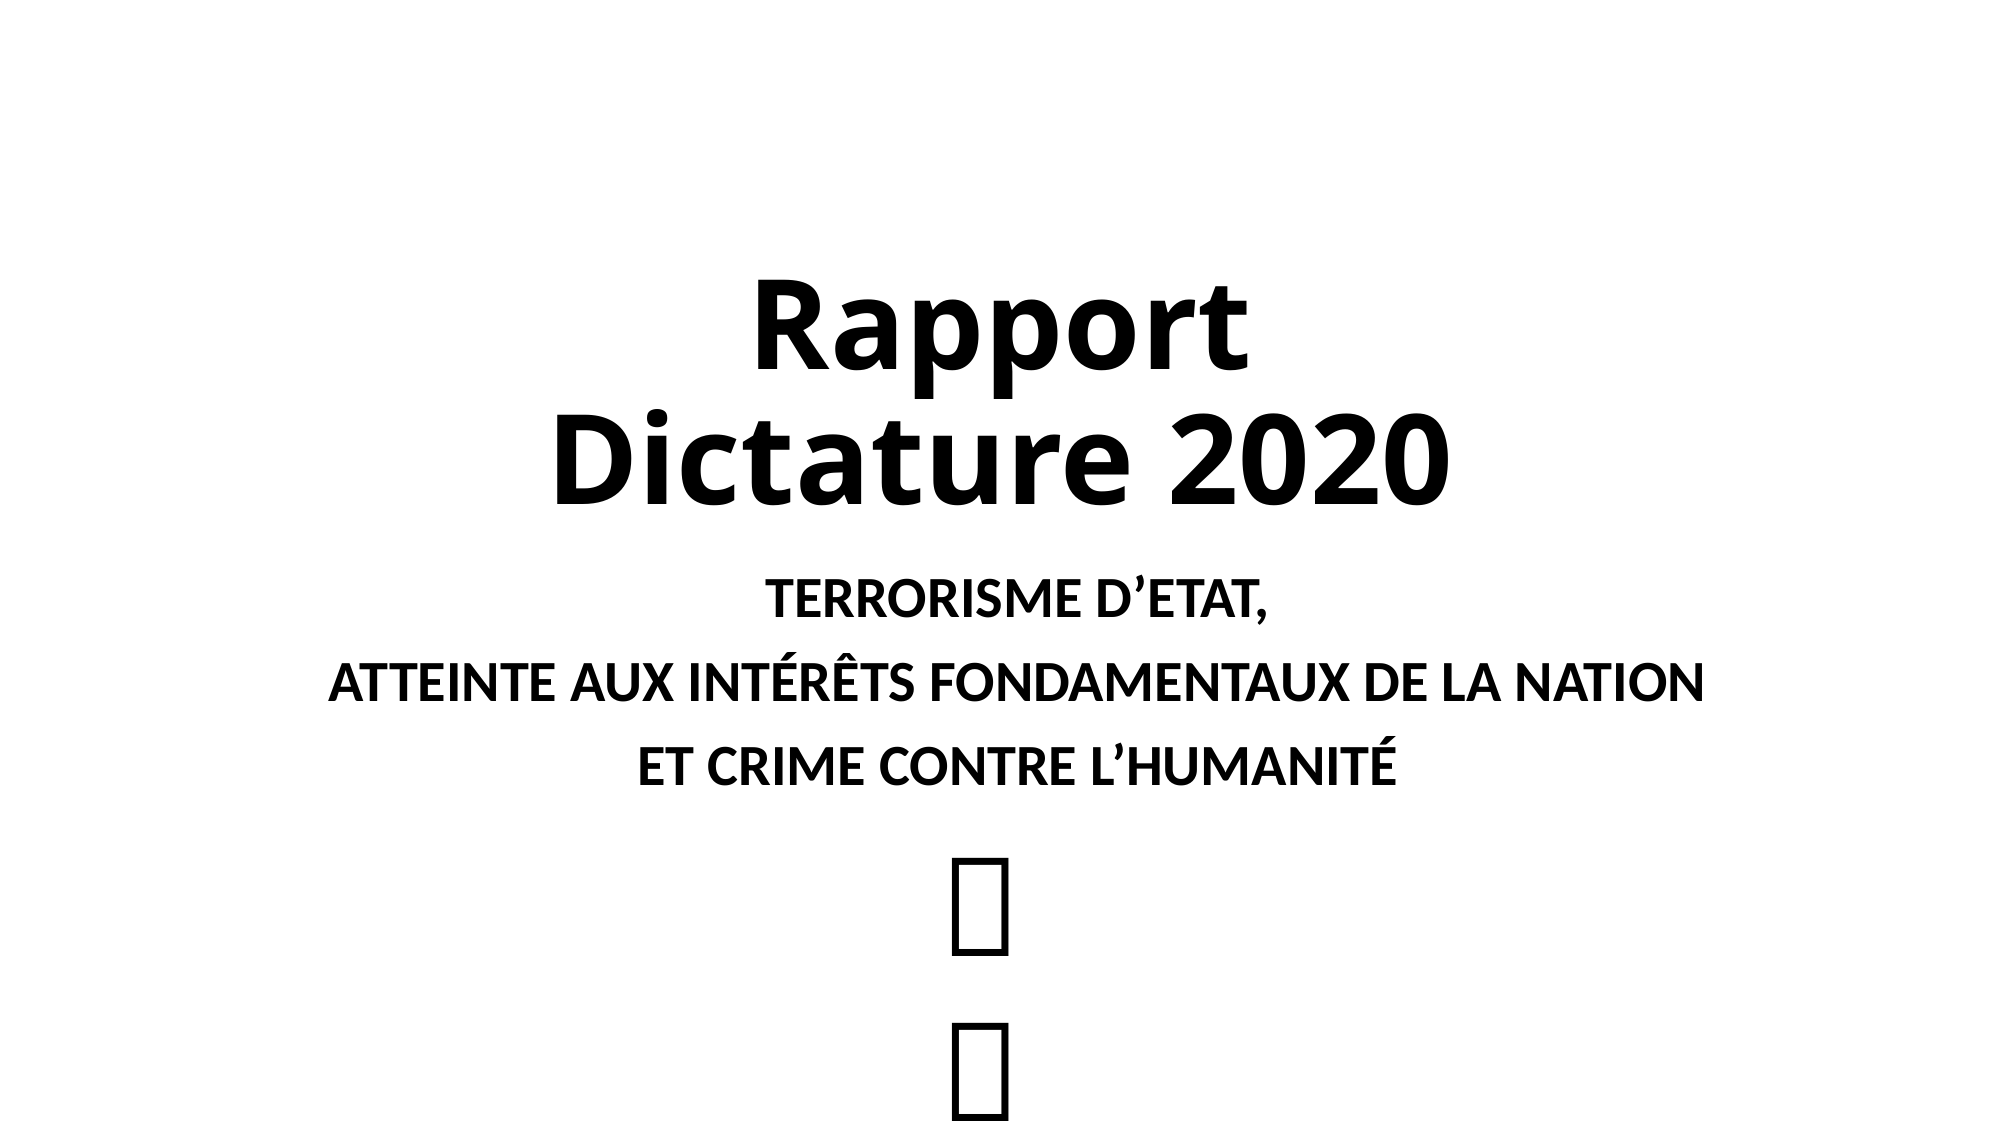

# Rapport Dictature 2020
TERRORISME D’ETAT,
ATTEINTE AUX INTÉRÊTS FONDAMENTAUX DE LA NATION
ET CRIME CONTRE L’HUMANITÉ
🇫🇷